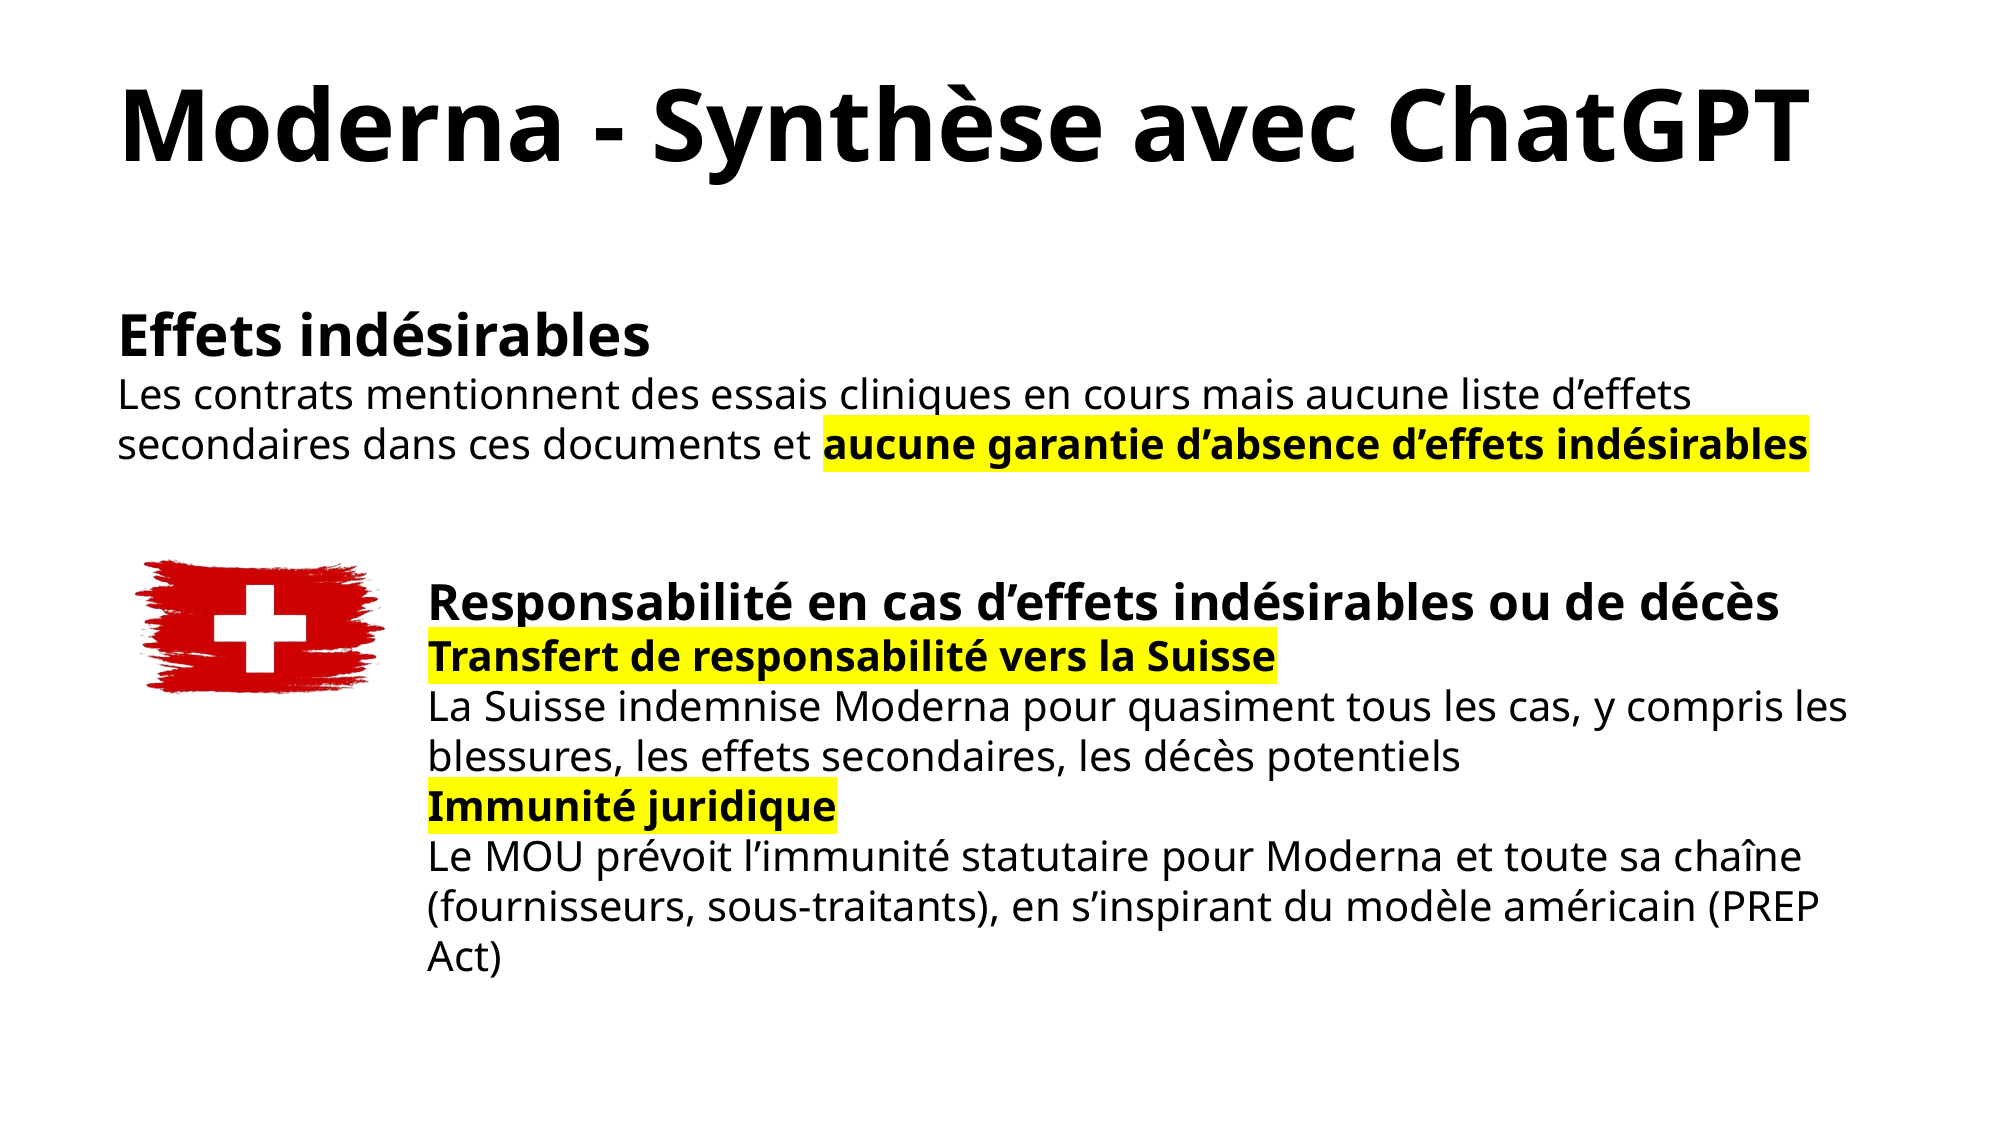

Moderna - Synthèse avec ChatGPT
Effets indésirables
Les contrats mentionnent des essais cliniques en cours mais aucune liste d’effets secondaires dans ces documents et aucune garantie d’absence d’effets indésirables
Responsabilité en cas d’effets indésirables ou de décès
Transfert de responsabilité vers la Suisse
La Suisse indemnise Moderna pour quasiment tous les cas, y compris les blessures, les effets secondaires, les décès potentiels
Immunité juridique
Le MOU prévoit l’immunité statutaire pour Moderna et toute sa chaîne (fournisseurs, sous-traitants), en s’inspirant du modèle américain (PREP Act)